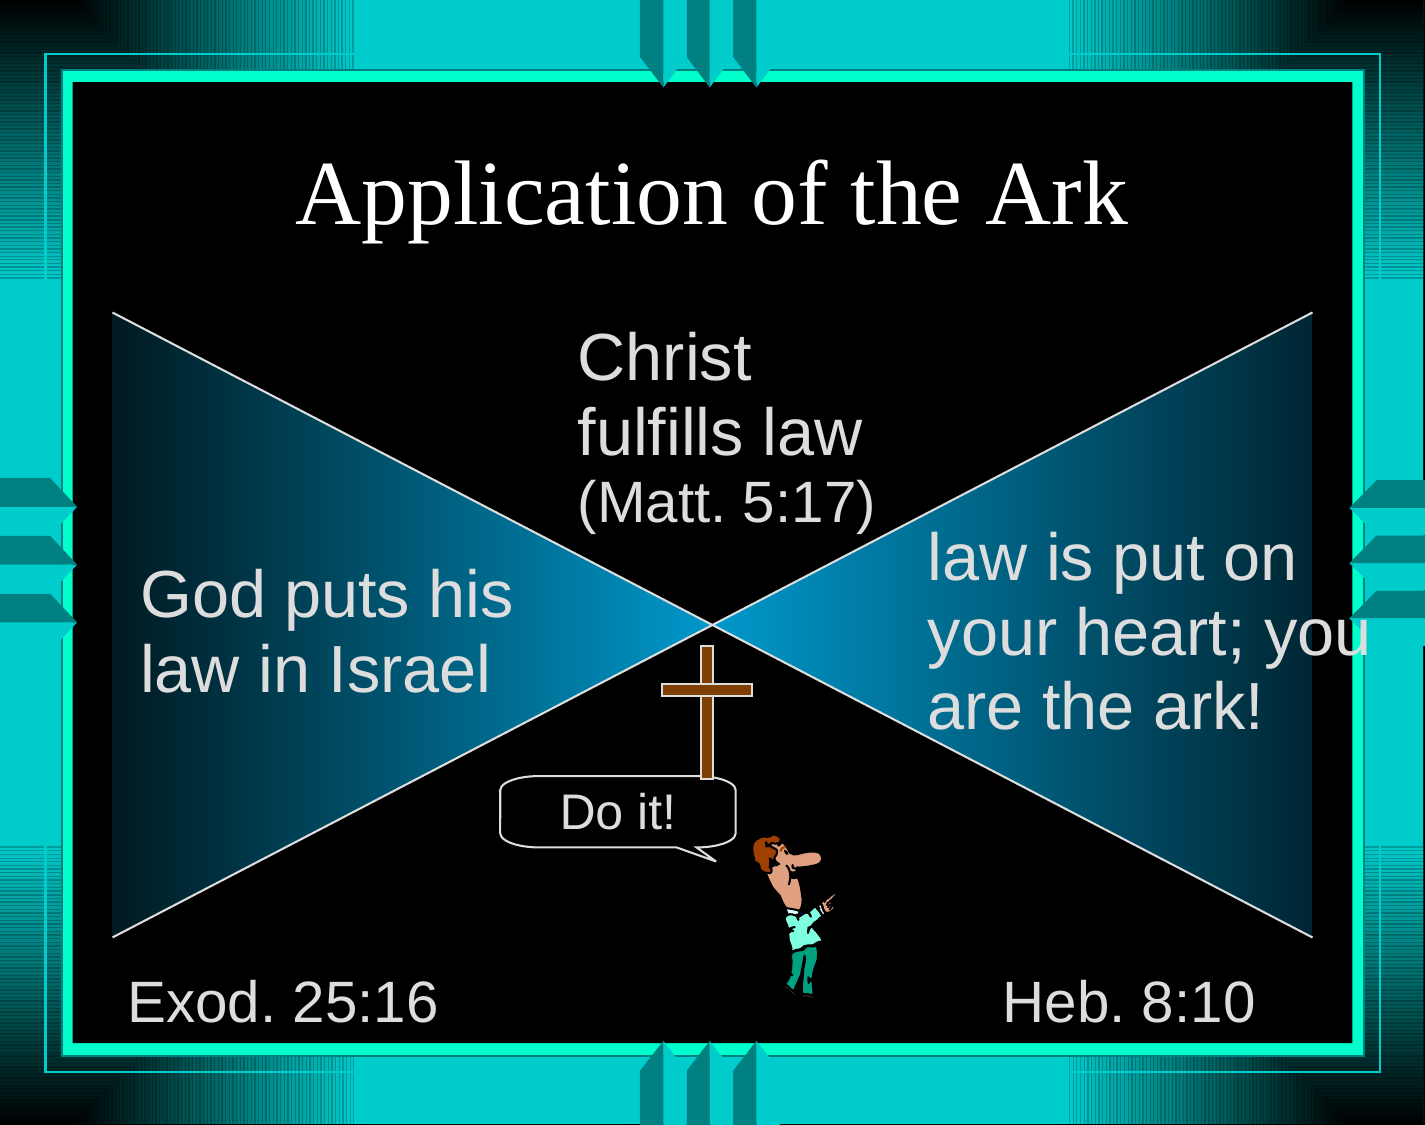

# Application of the Ark
Christ fulfills law (Matt. 5:17)
law is put on your heart; you are the ark!
Heb. 8:10
God puts his law in Israel
Do it!
Exod. 25:16